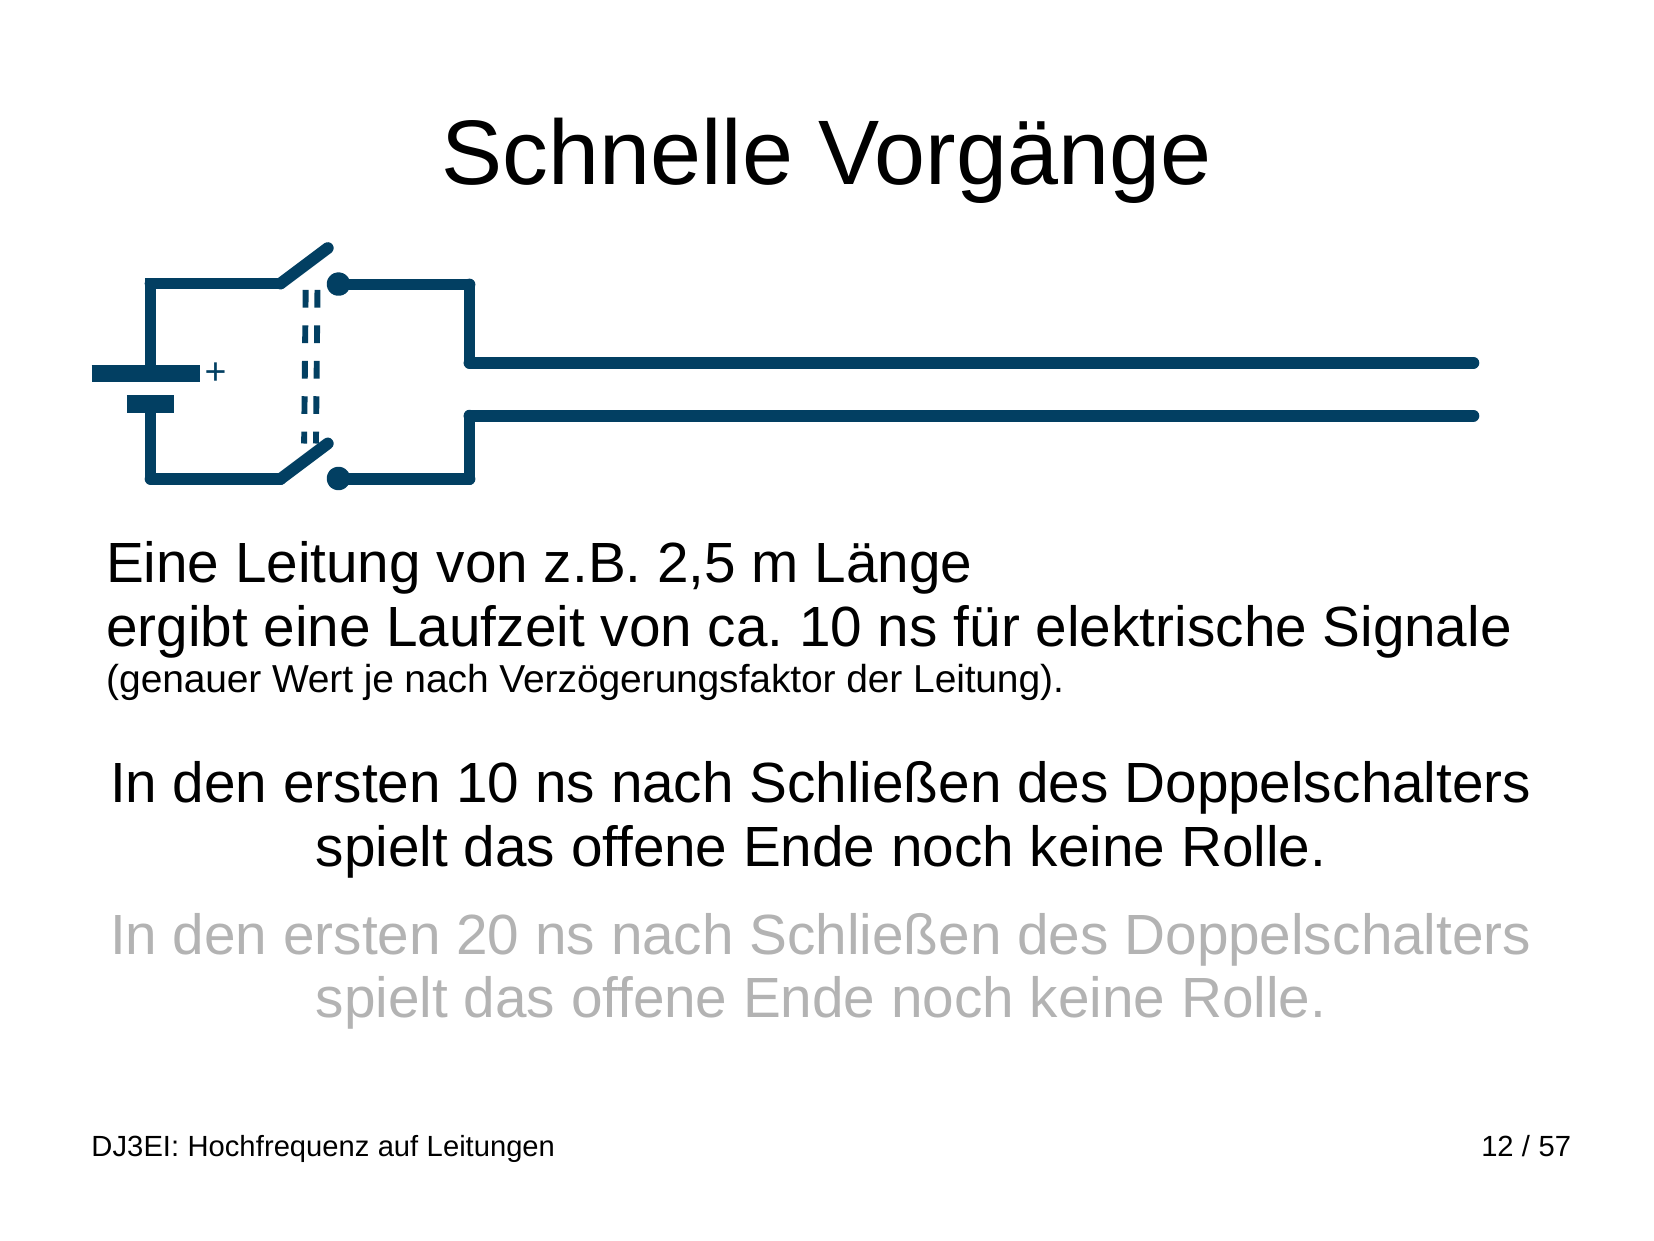

# Schnelle Vorgänge
+
Eine Leitung von z.B. 2,5 m Länge
ergibt eine Laufzeit von ca. 10 ns für elektrische Signale
(genauer Wert je nach Verzögerungsfaktor der Leitung).
In den ersten 10 ns nach Schließen des Doppelschalters spielt das offene Ende noch keine Rolle.
In den ersten 20 ns nach Schließen des Doppelschalters spielt das offene Ende noch keine Rolle.